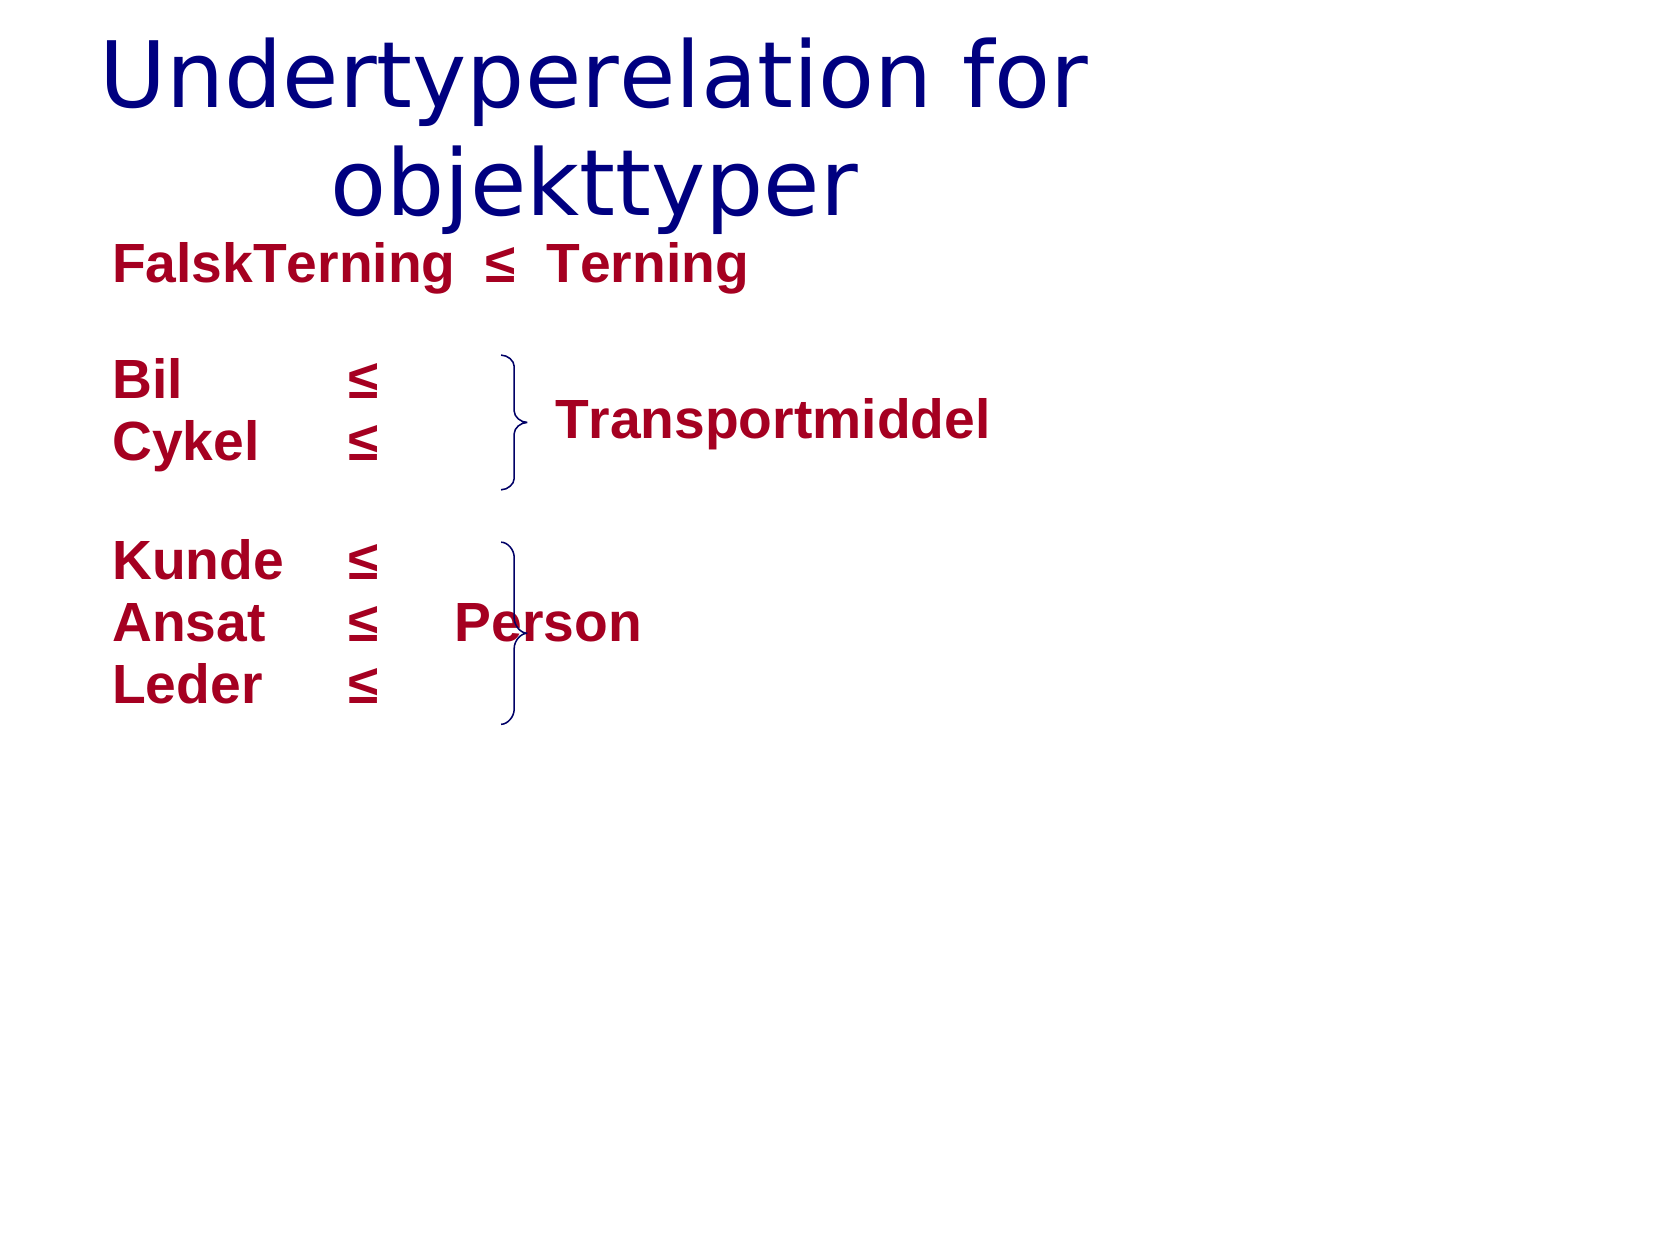

# Undertyperelation for objekttyper
FalskTerning ≤ Terning
Bil		≤
Cykel	≤
Transportmiddel
Kunde	≤
Ansat	≤ Person
Leder	≤